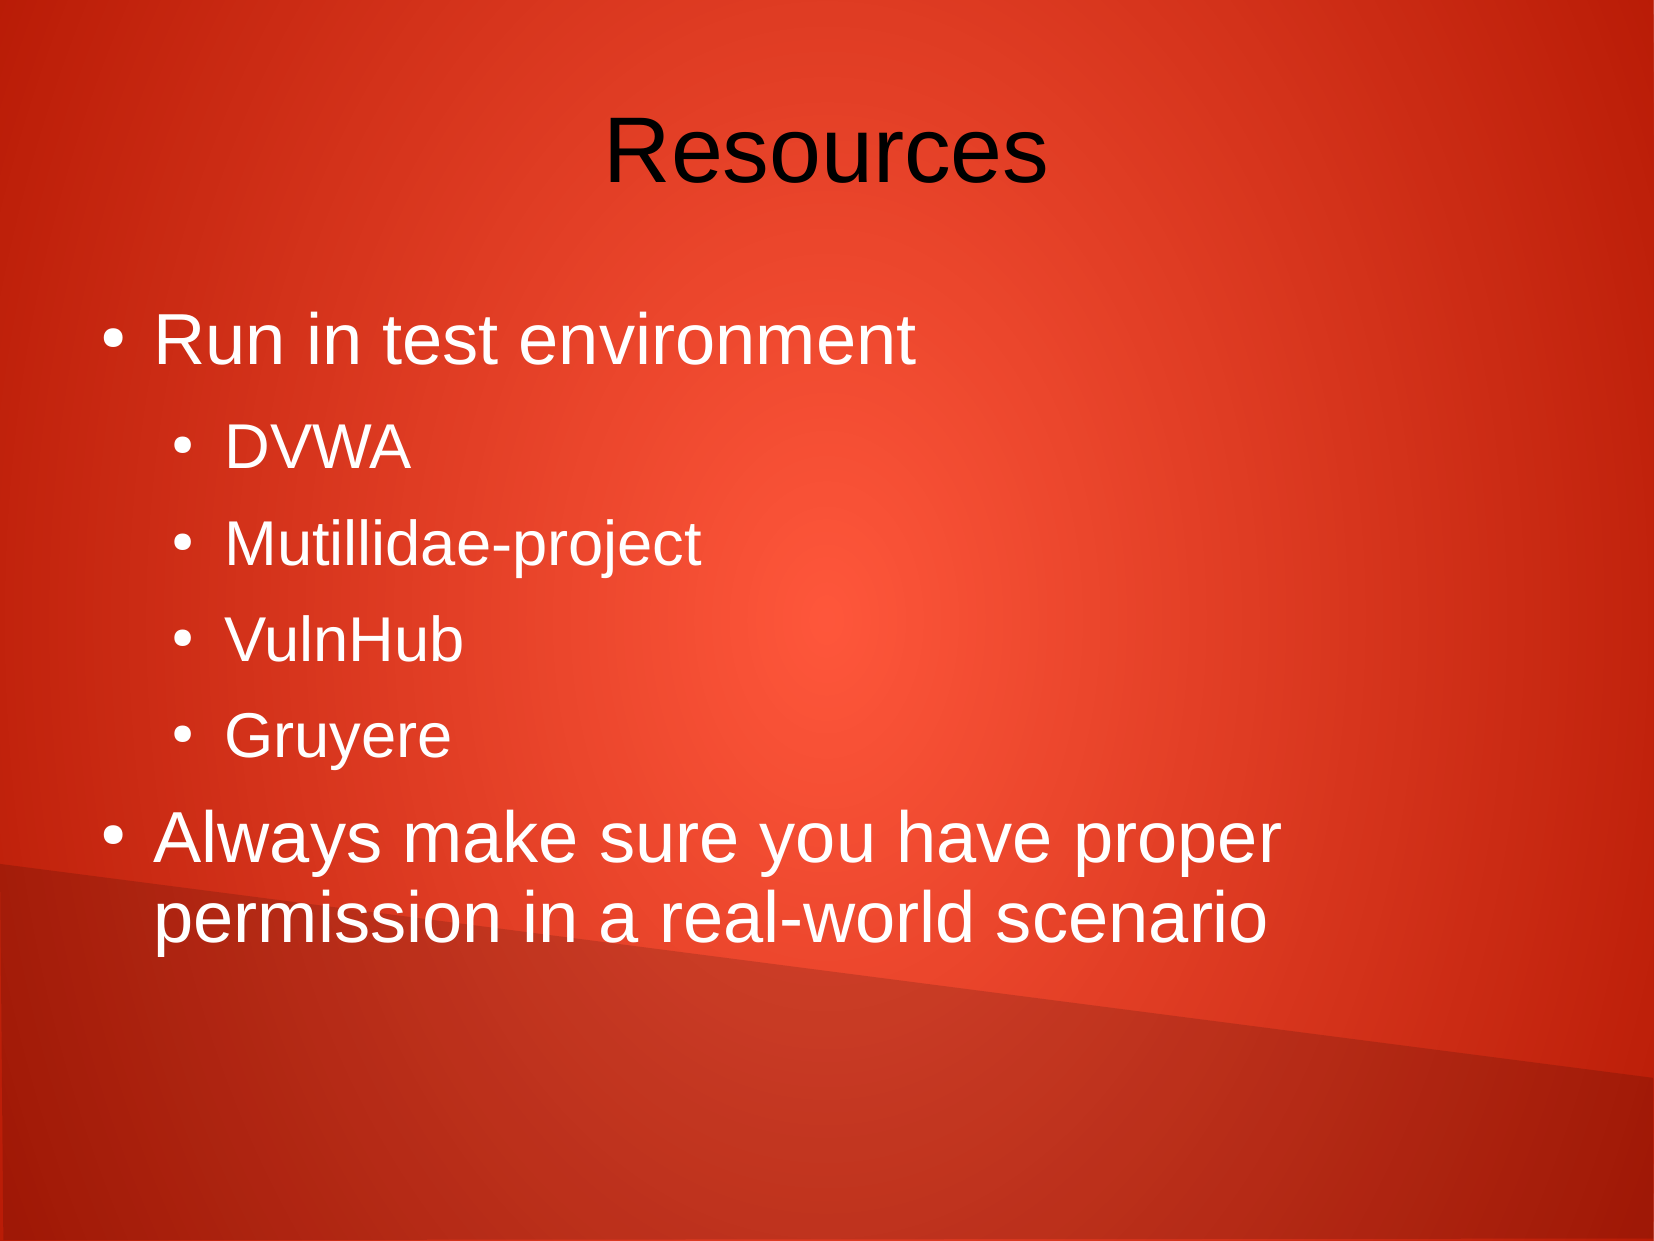

# Resources
Run in test environment
DVWA
Mutillidae-project
VulnHub
Gruyere
Always make sure you have proper permission in a real-world scenario